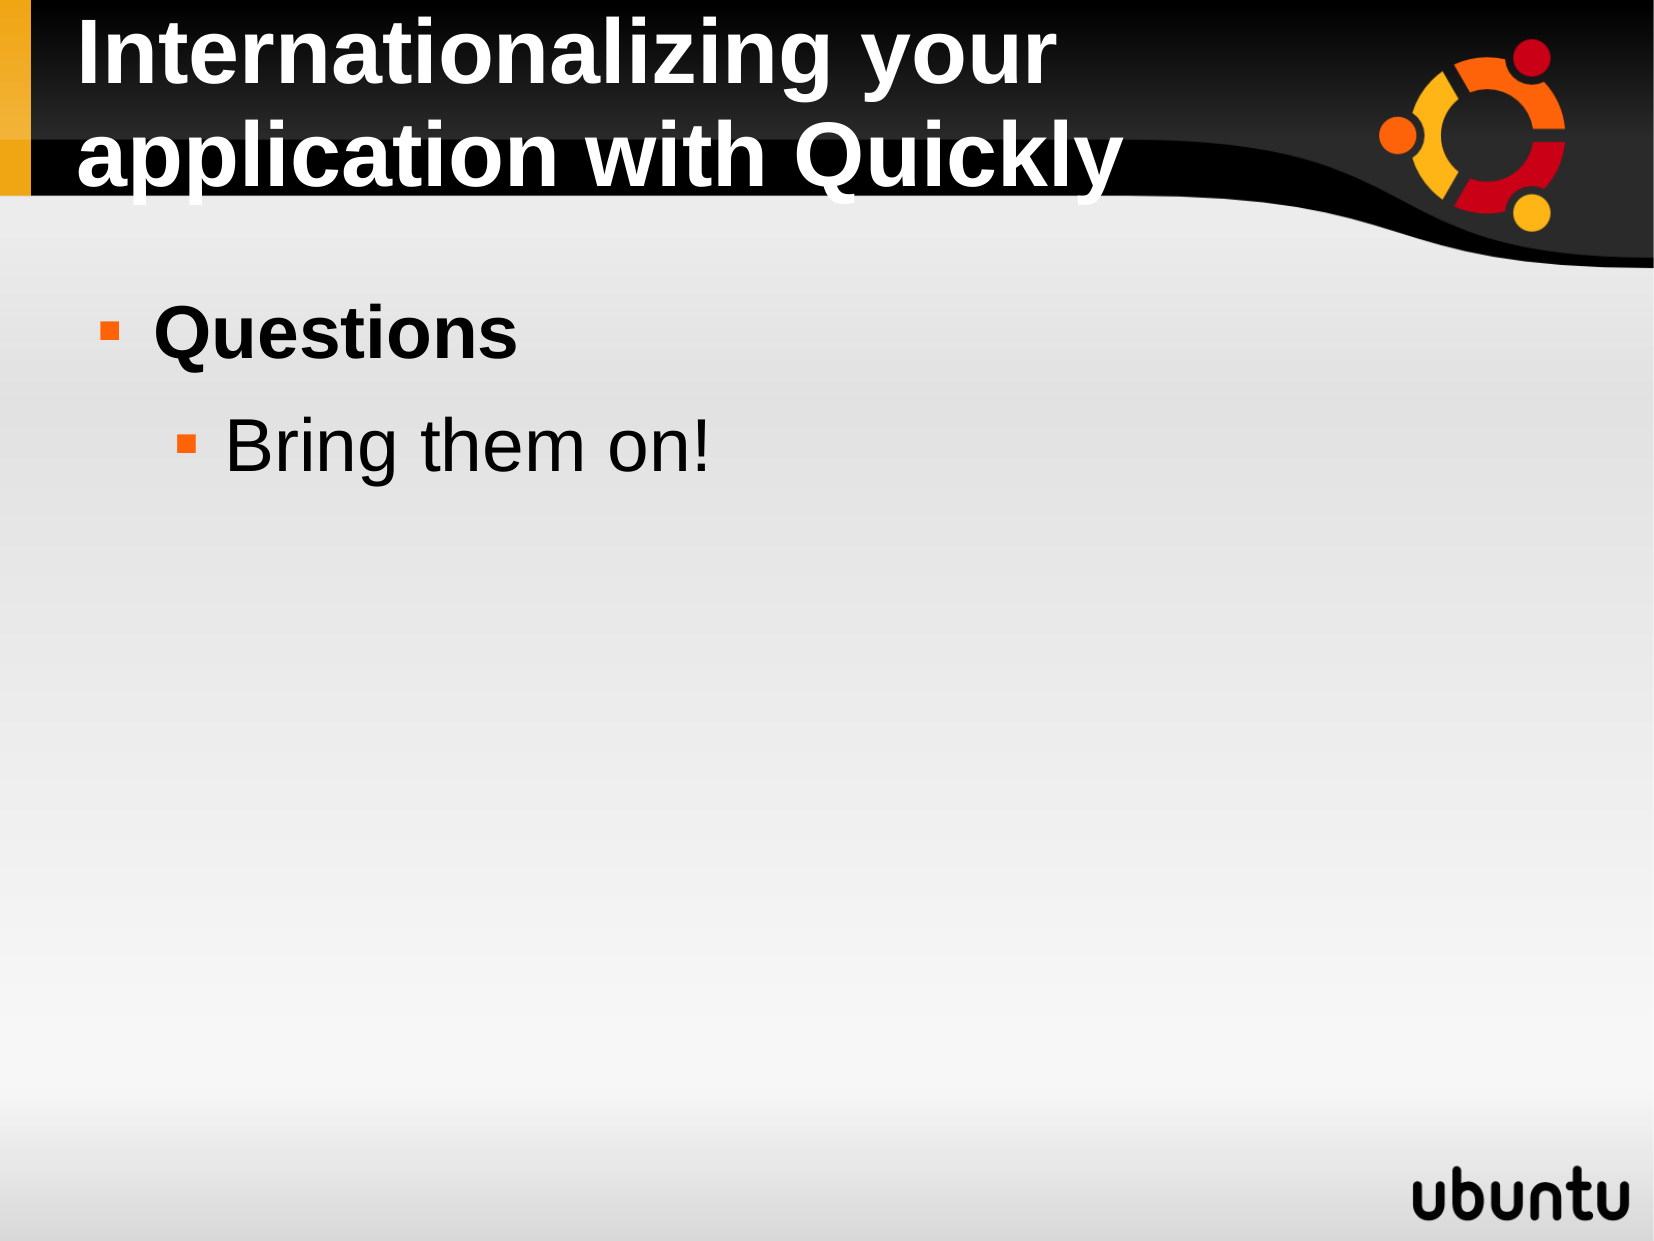

# Internationalizing your application with Quickly
Questions
Bring them on!